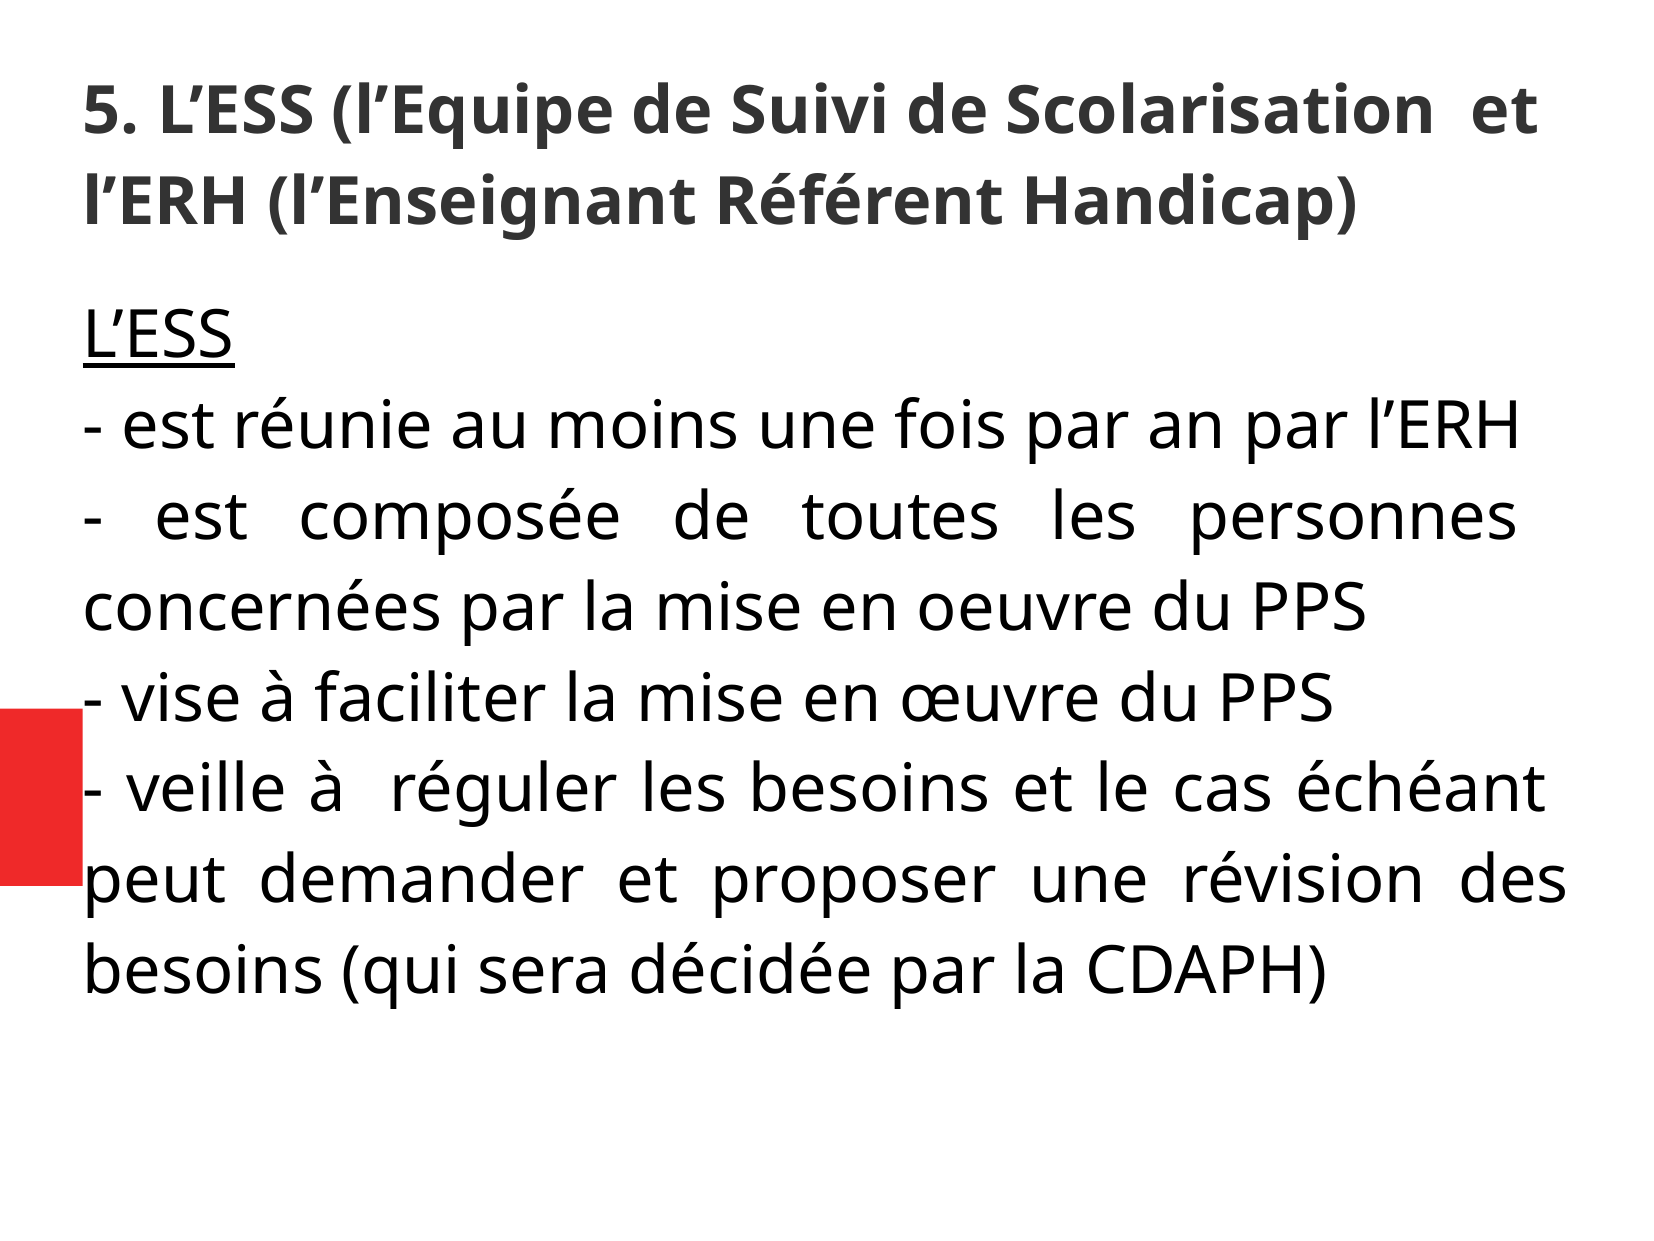

# 5. L’ESS (l’Equipe de Suivi de Scolarisation et l’ERH (l’Enseignant Référent Handicap)
L’ESS
- est réunie au moins une fois par an par l’ERH
- est composée de toutes les personnes concernées par la mise en oeuvre du PPS
- vise à faciliter la mise en œuvre du PPS
- veille à réguler les besoins et le cas échéant peut demander et proposer une révision des besoins (qui sera décidée par la CDAPH)